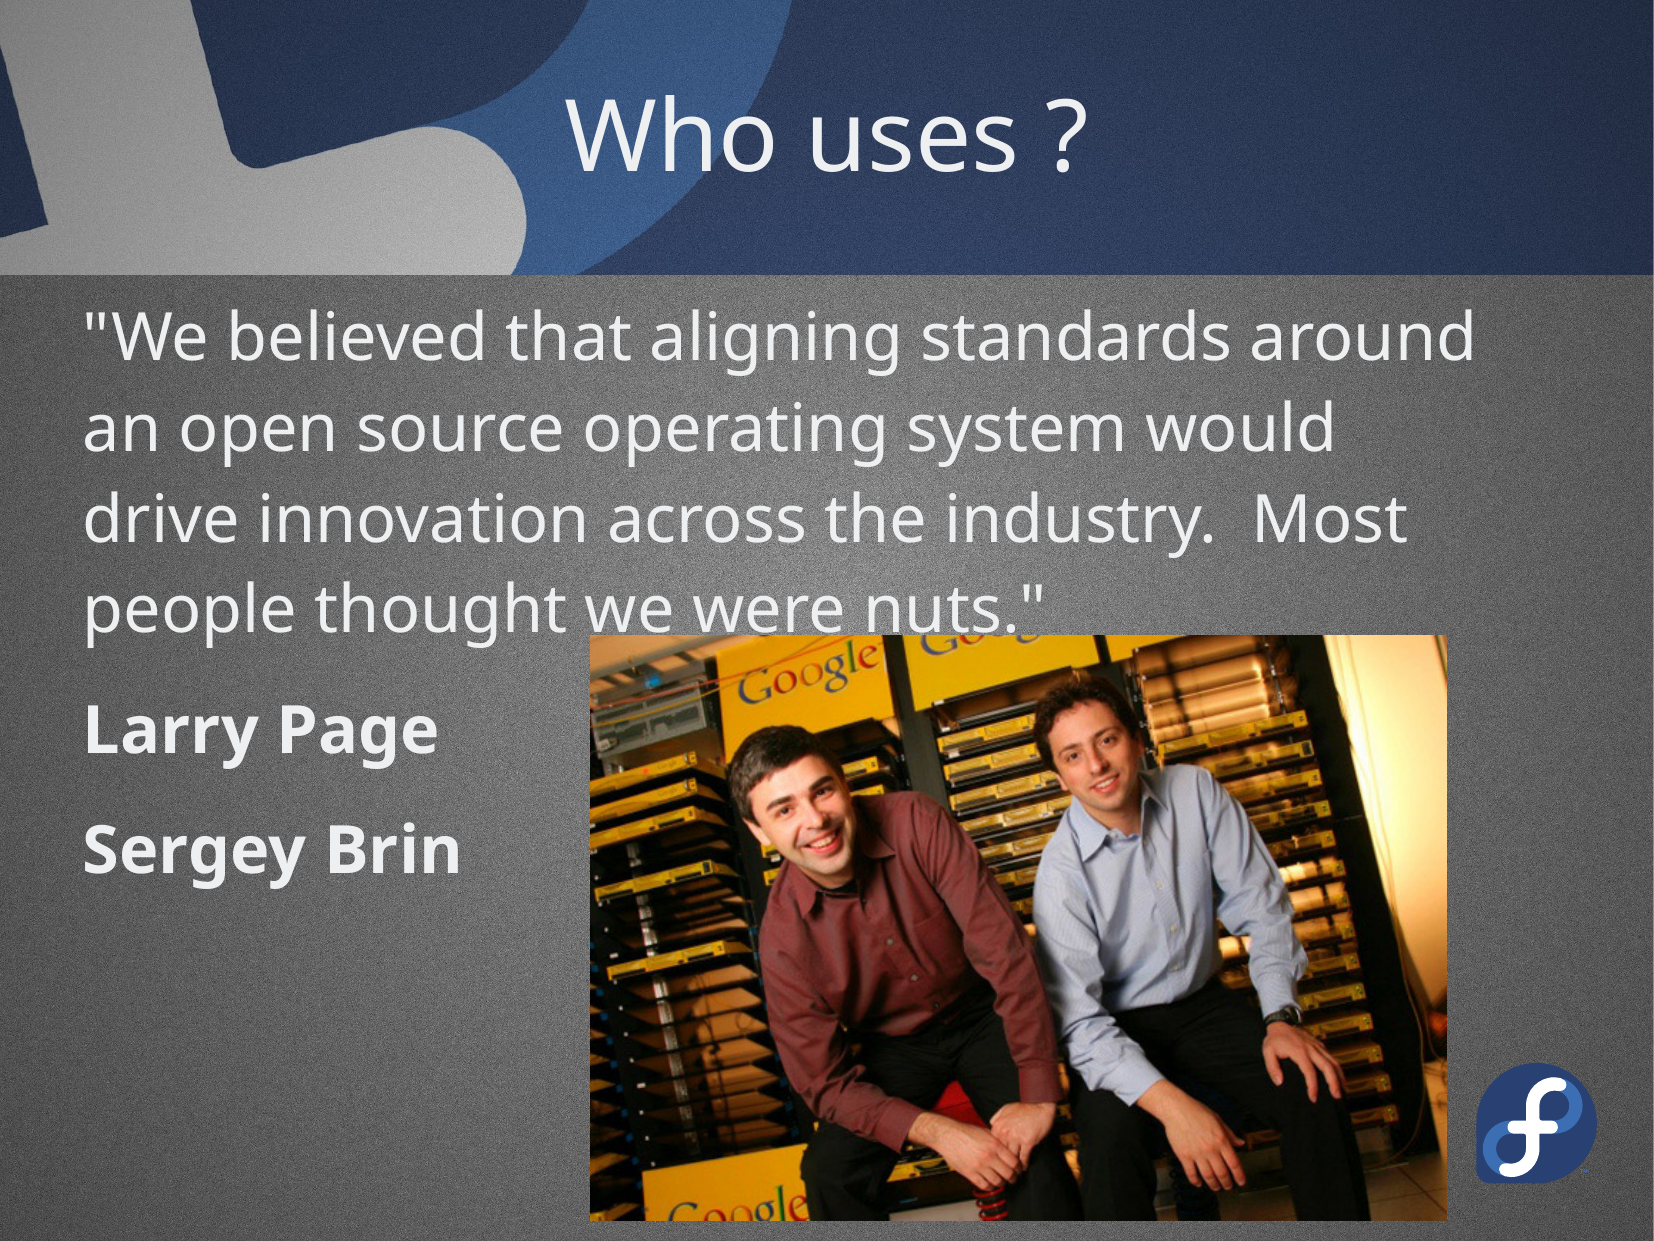

# Who uses ?
"We believed that aligning standards around an open source operating system would drive innovation across the industry. Most people thought we were nuts."
Larry Page
Sergey Brin